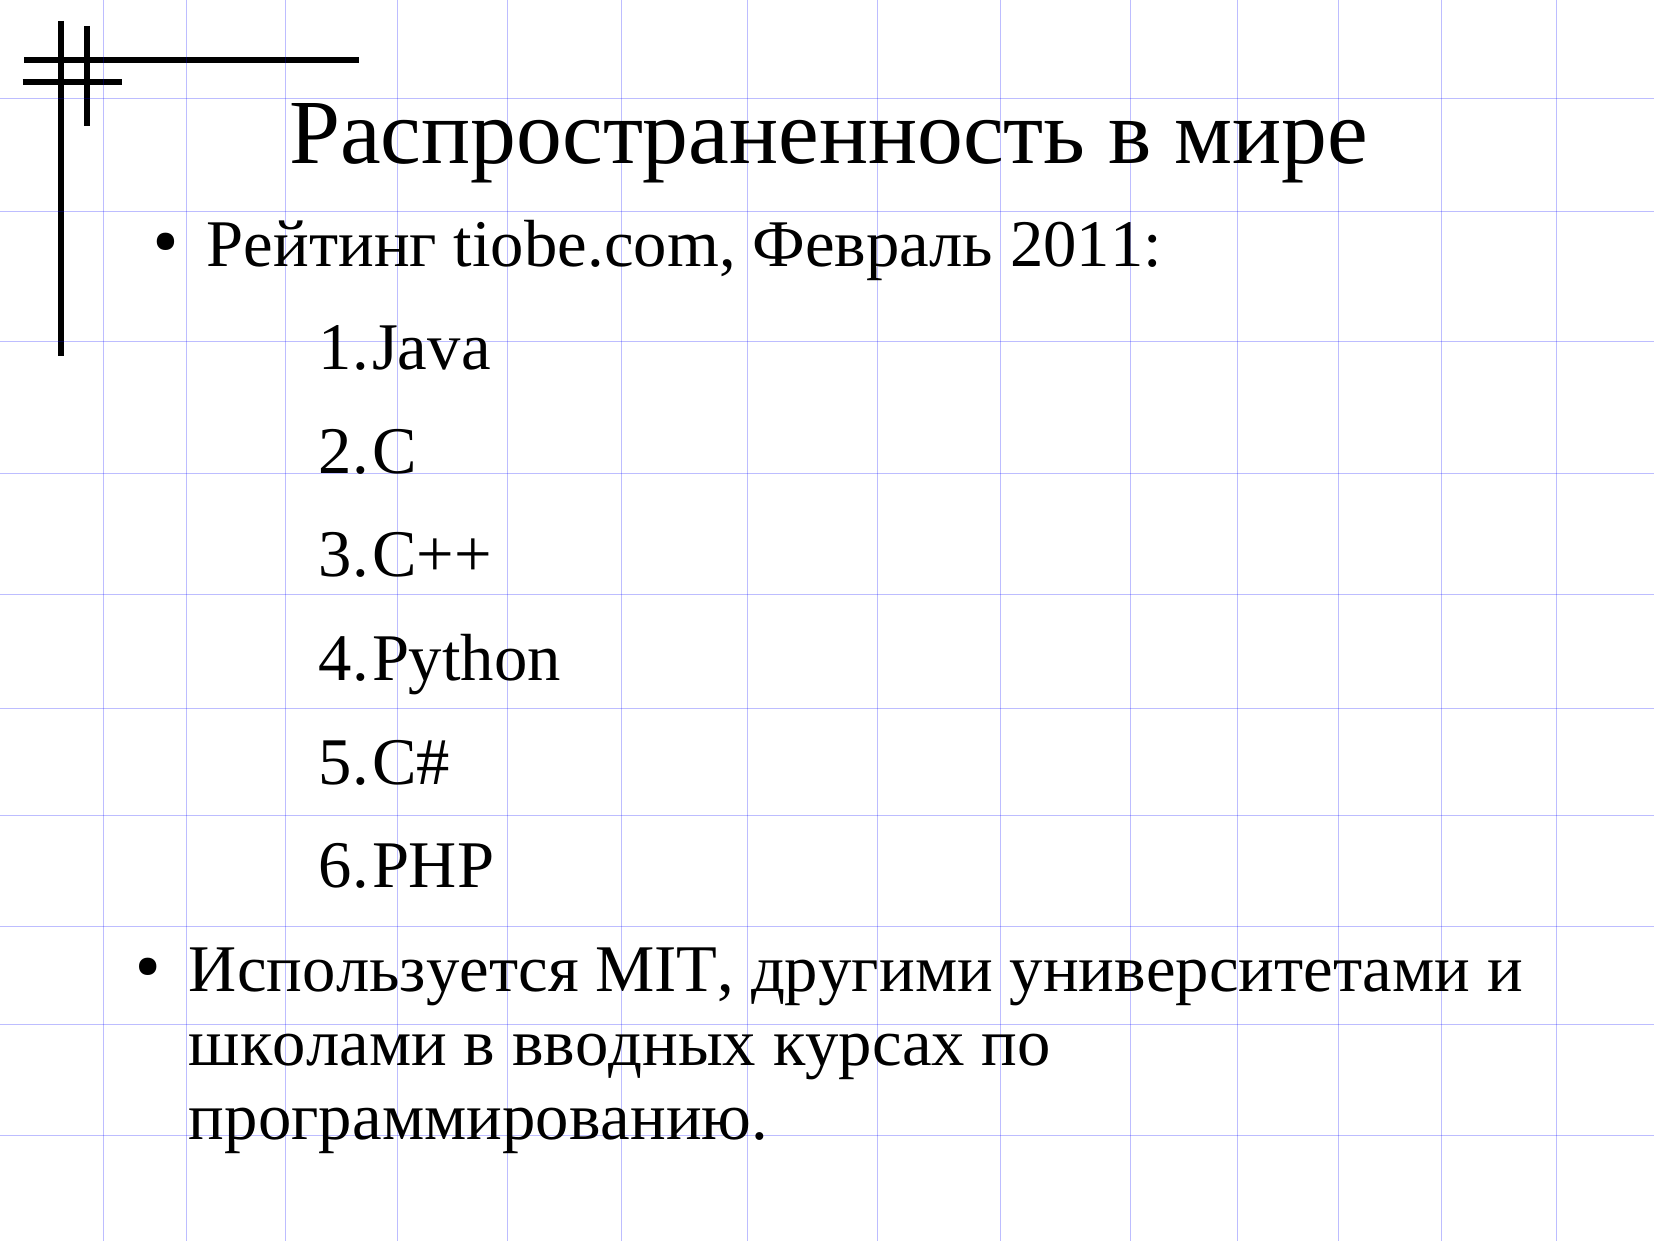

# Распространенность в мире
Рейтинг tiobe.com, Февраль 2011:
Java
C
C++
Python
C#
PHP
Используется MIT, другими университетами и школами в вводных курсах по программированию.